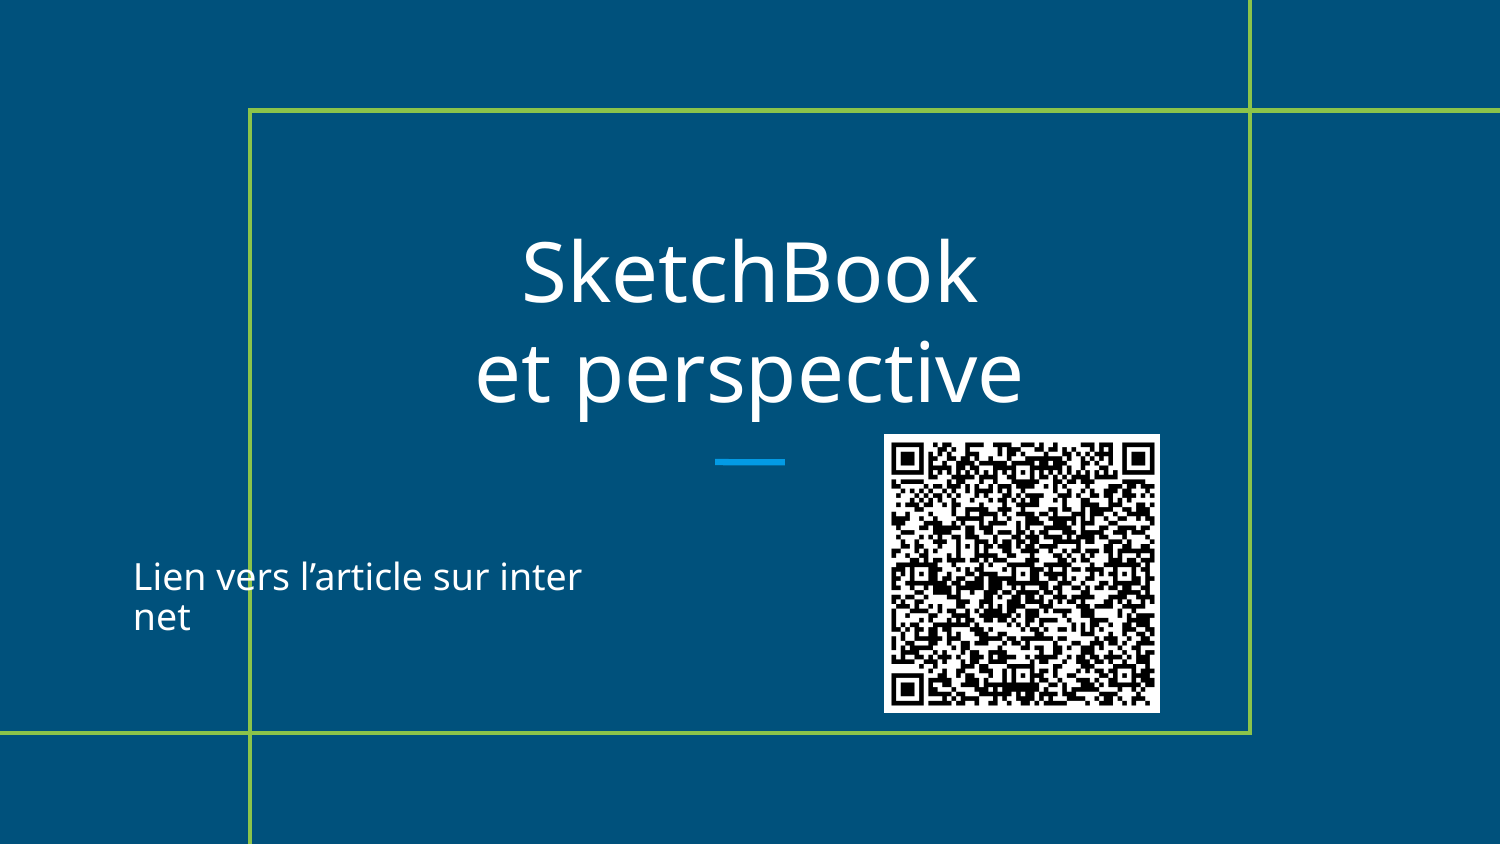

# SketchBook et perspective
Lien vers l’article sur internet